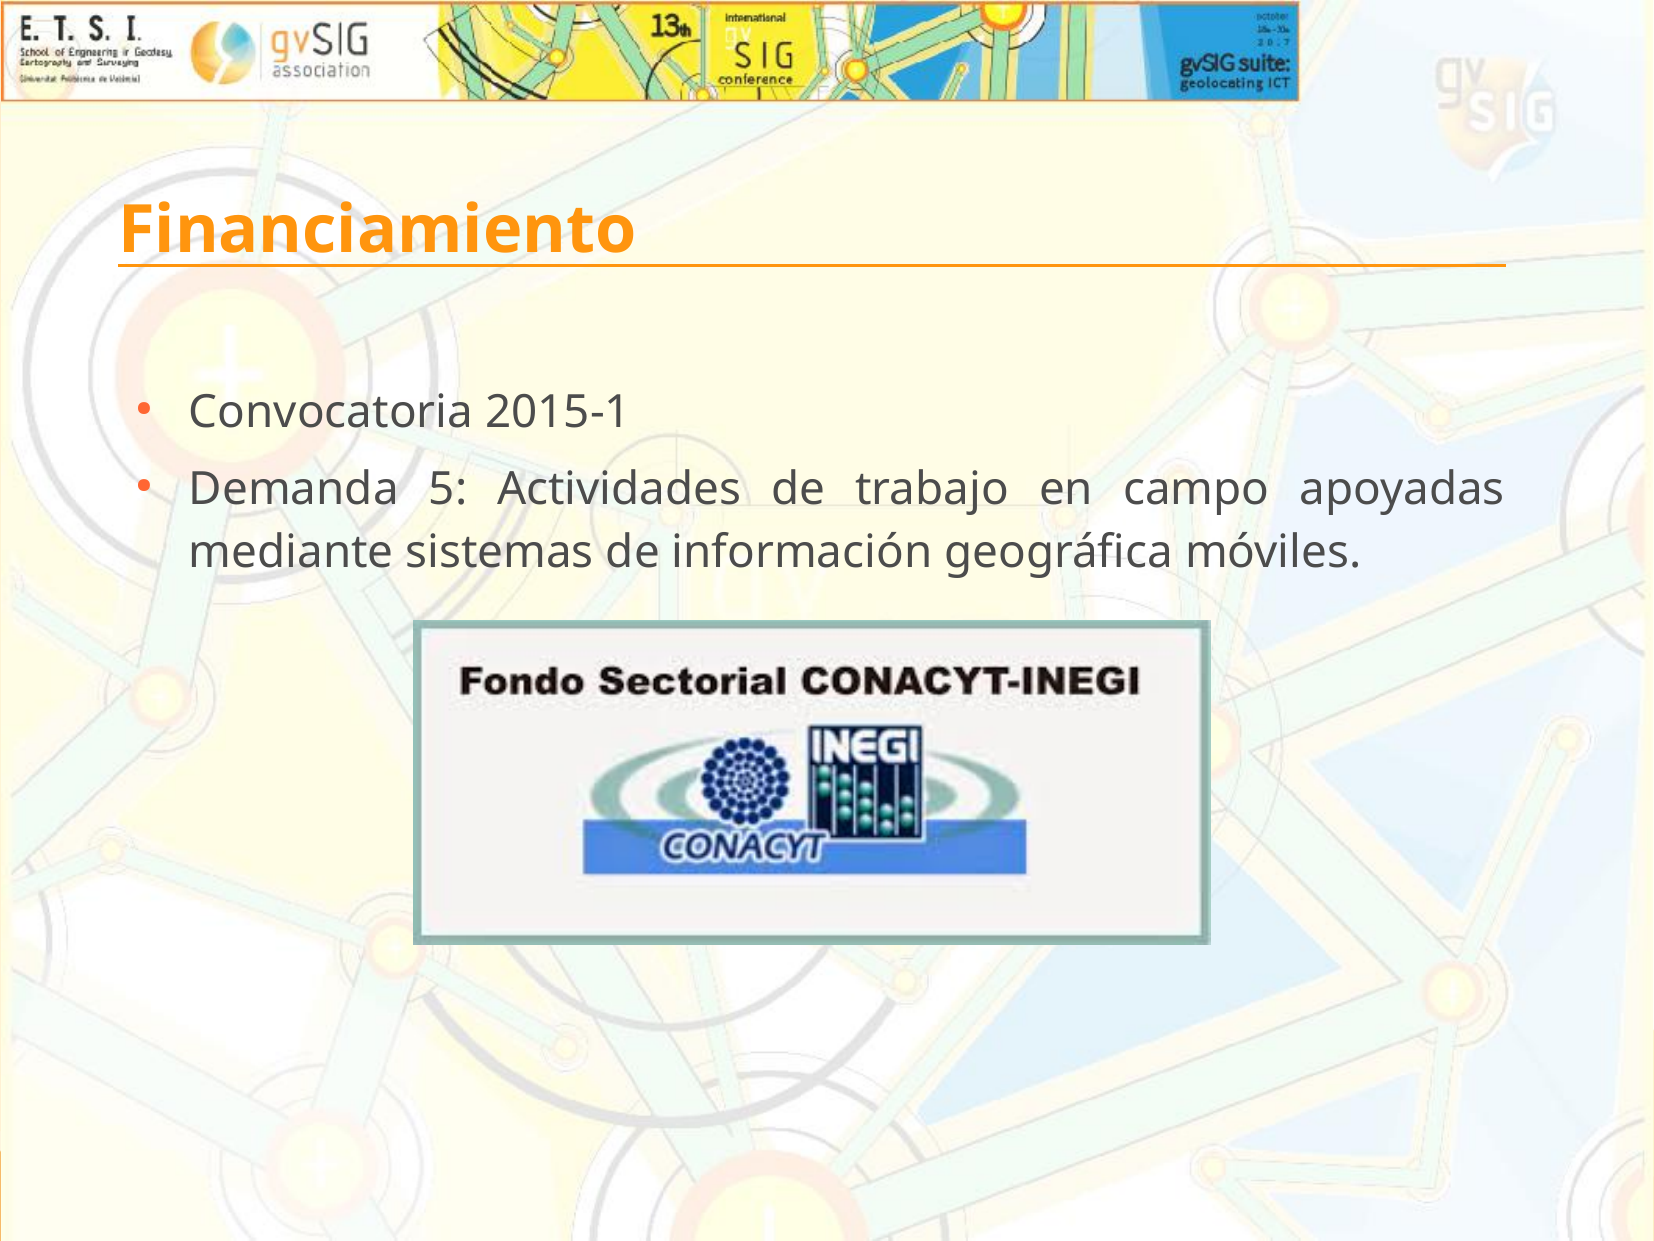

# Financiamiento
Convocatoria 2015-1
Demanda 5: Actividades de trabajo en campo apoyadas mediante sistemas de información geográfica móviles.